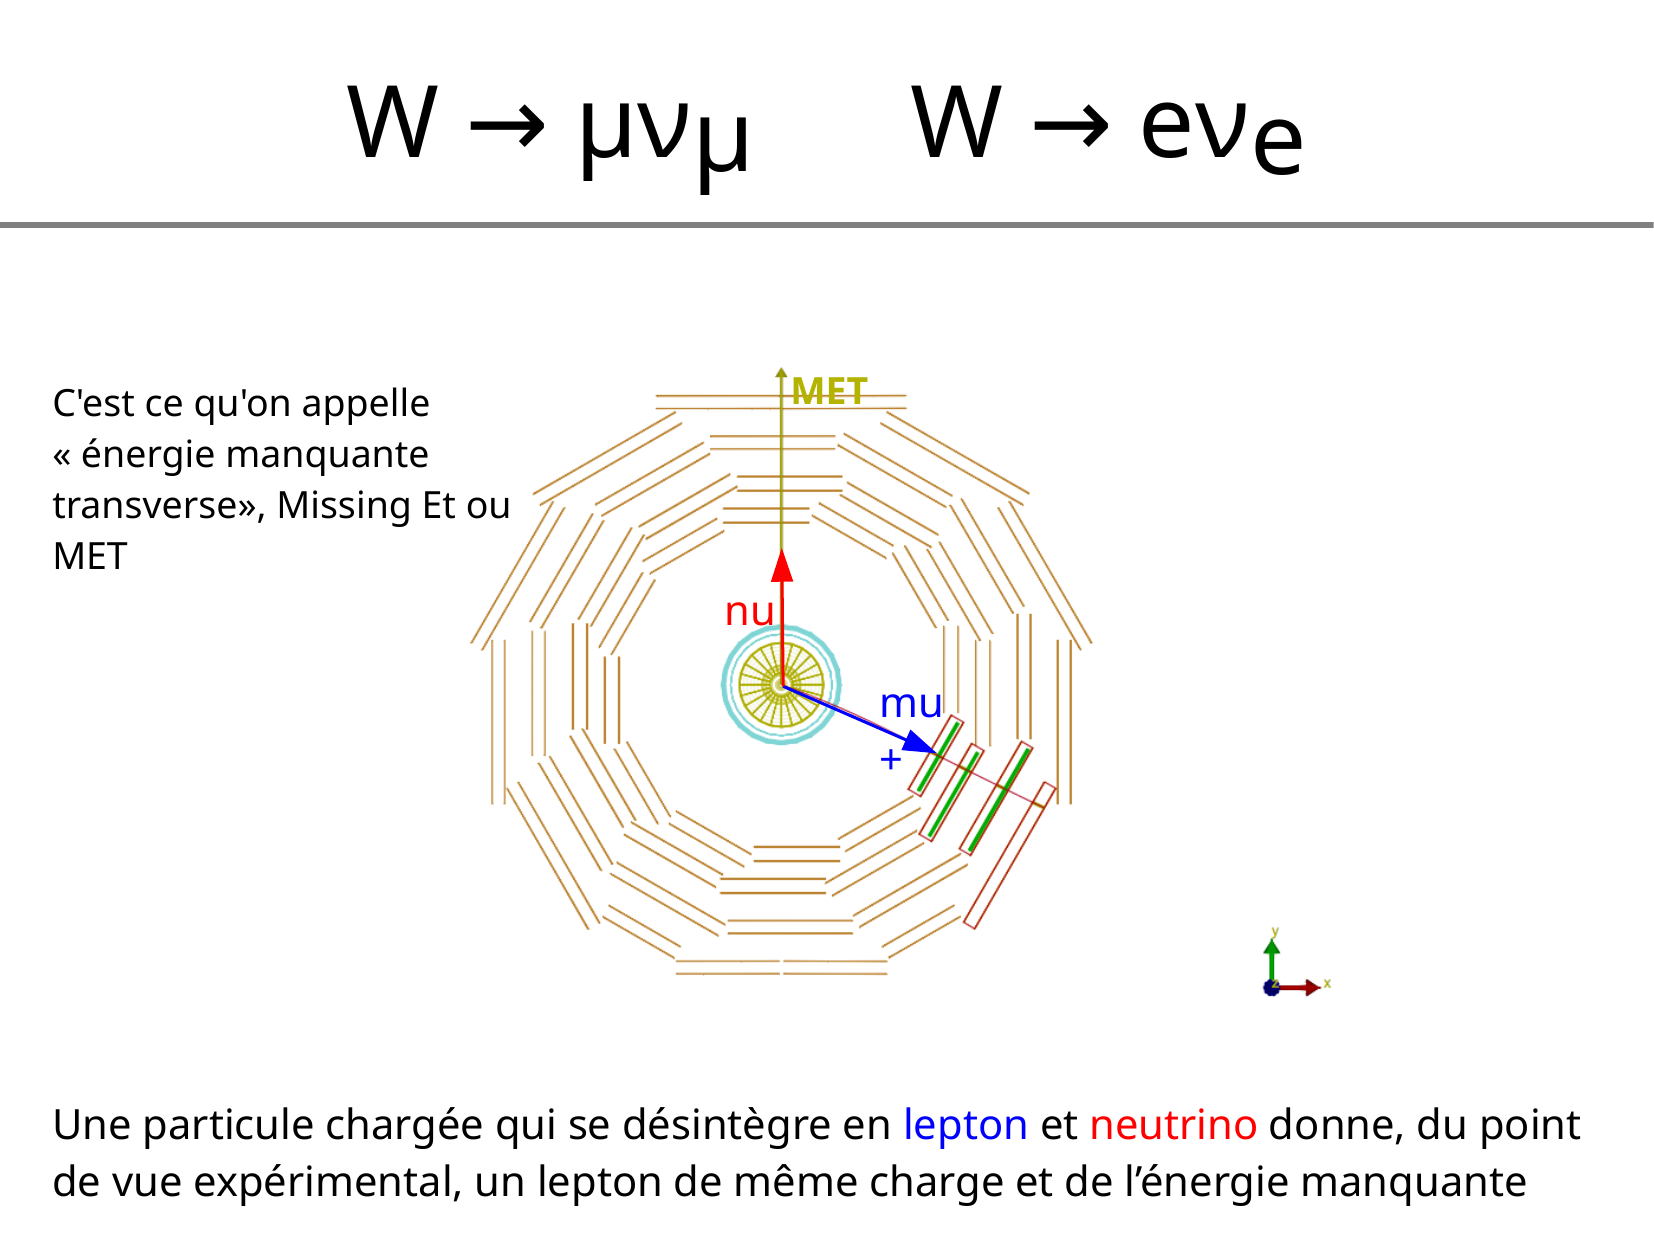

W → μνμ W → eνe
MET
C'est ce qu'on appelle « énergie manquante transverse», Missing Et ou MET
nu
mu+
Une particule chargée qui se désintègre en lepton et neutrino donne, du point de vue expérimental, un lepton de même charge et de l’énergie manquante